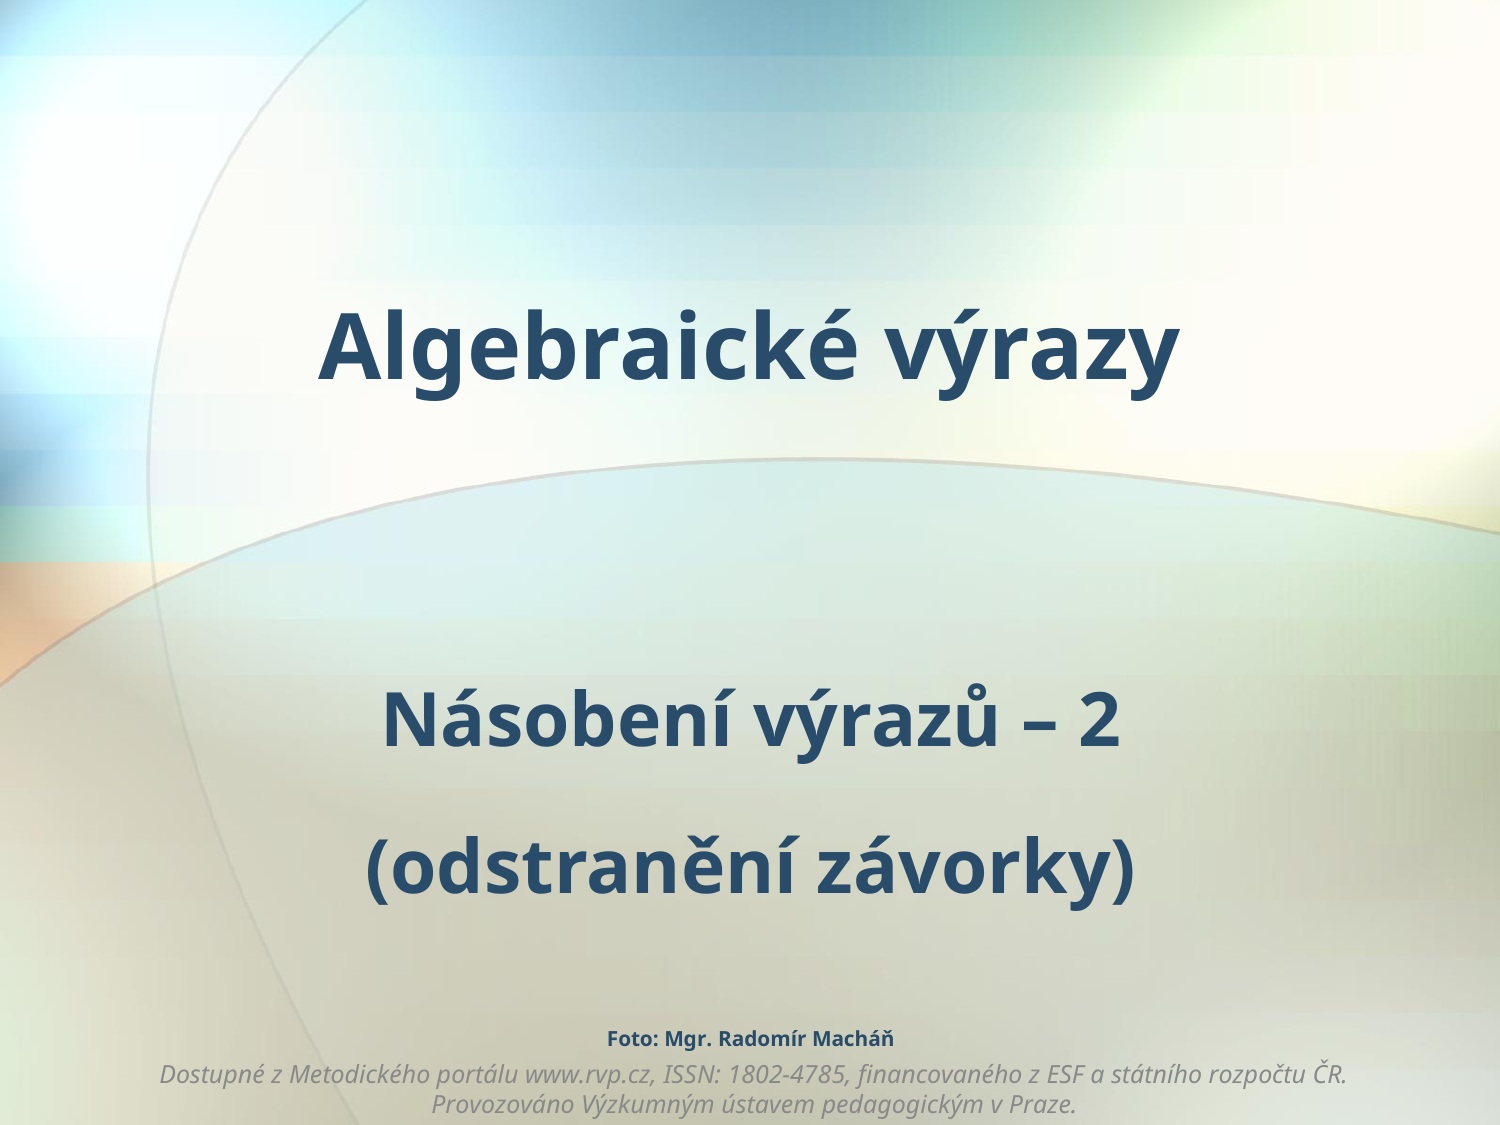

# Algebraické výrazy
Násobení výrazů – 2
(odstranění závorky)
Foto: Mgr. Radomír Macháň